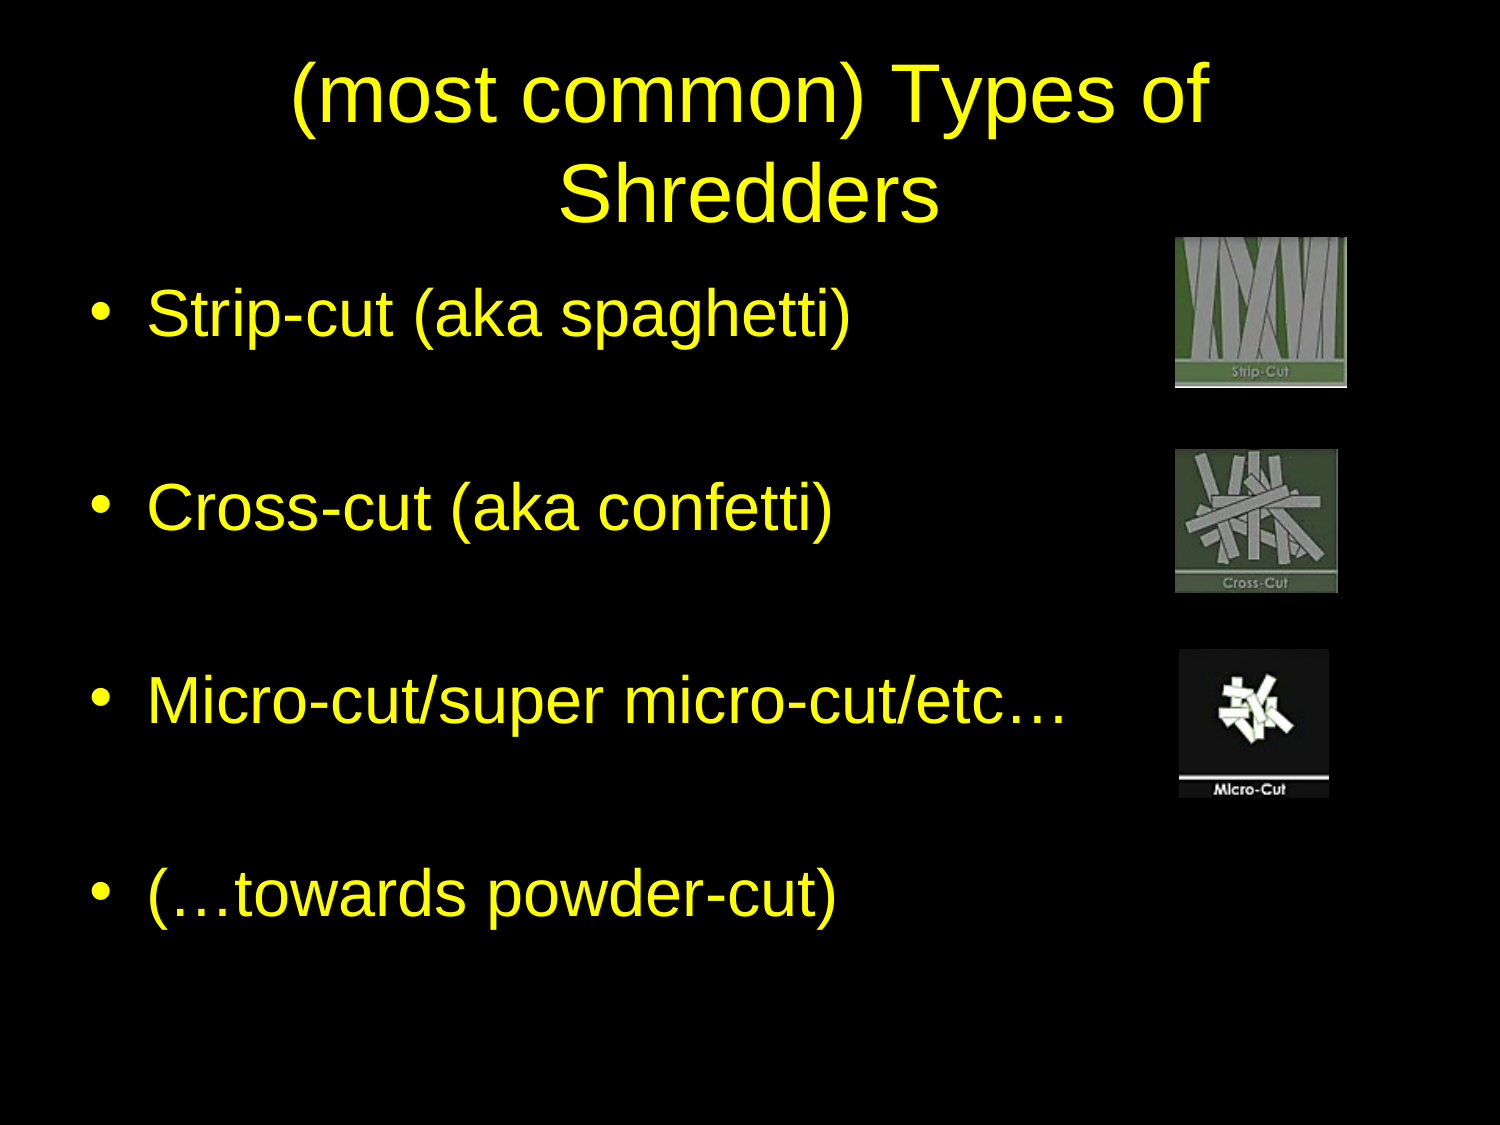

# (most common) Types of Shredders
Strip-cut (aka spaghetti)
Cross-cut (aka confetti)
Micro-cut/super micro-cut/etc…
(…towards powder-cut)